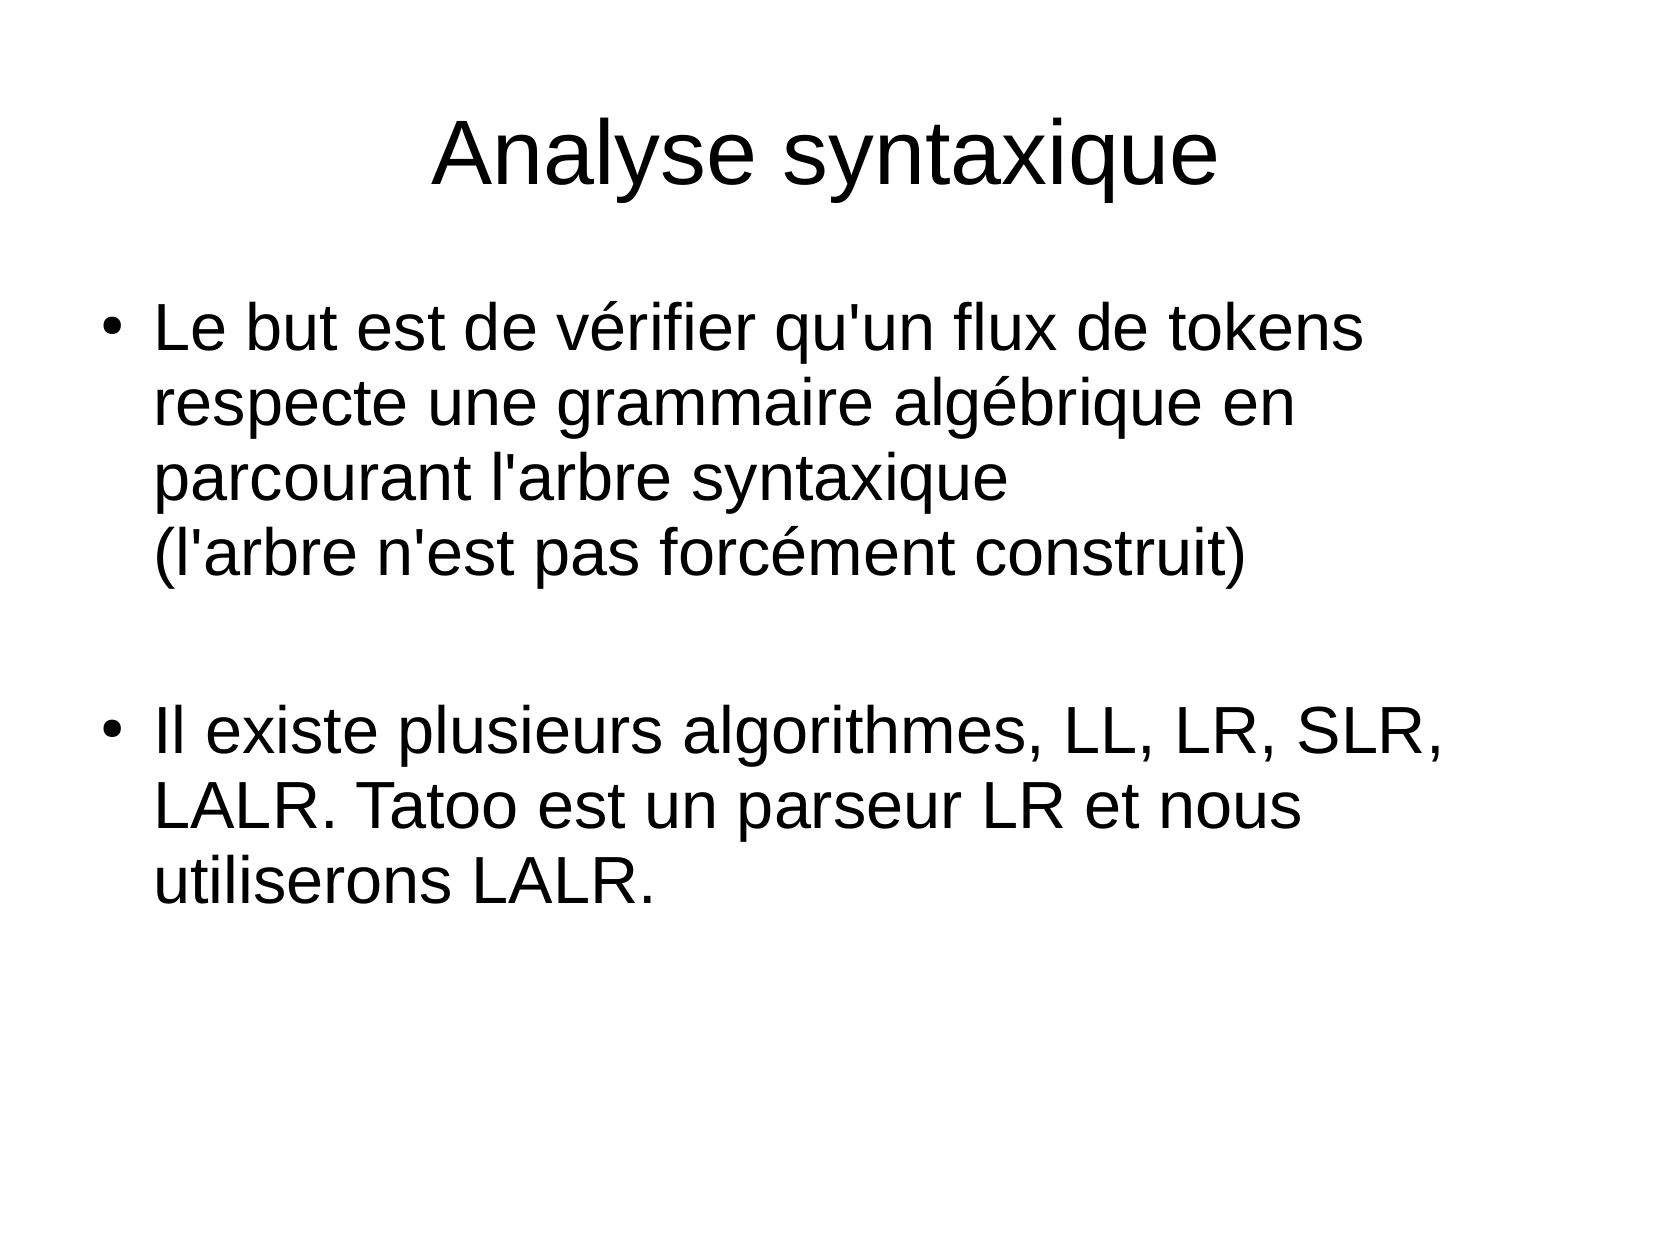

# Analyse syntaxique
Le but est de vérifier qu'un flux de tokens respecte une grammaire algébrique en parcourant l'arbre syntaxique
(l'arbre n'est pas forcément construit)
Il existe plusieurs algorithmes, LL, LR, SLR, LALR. Tatoo est un parseur LR et nous utiliserons LALR.